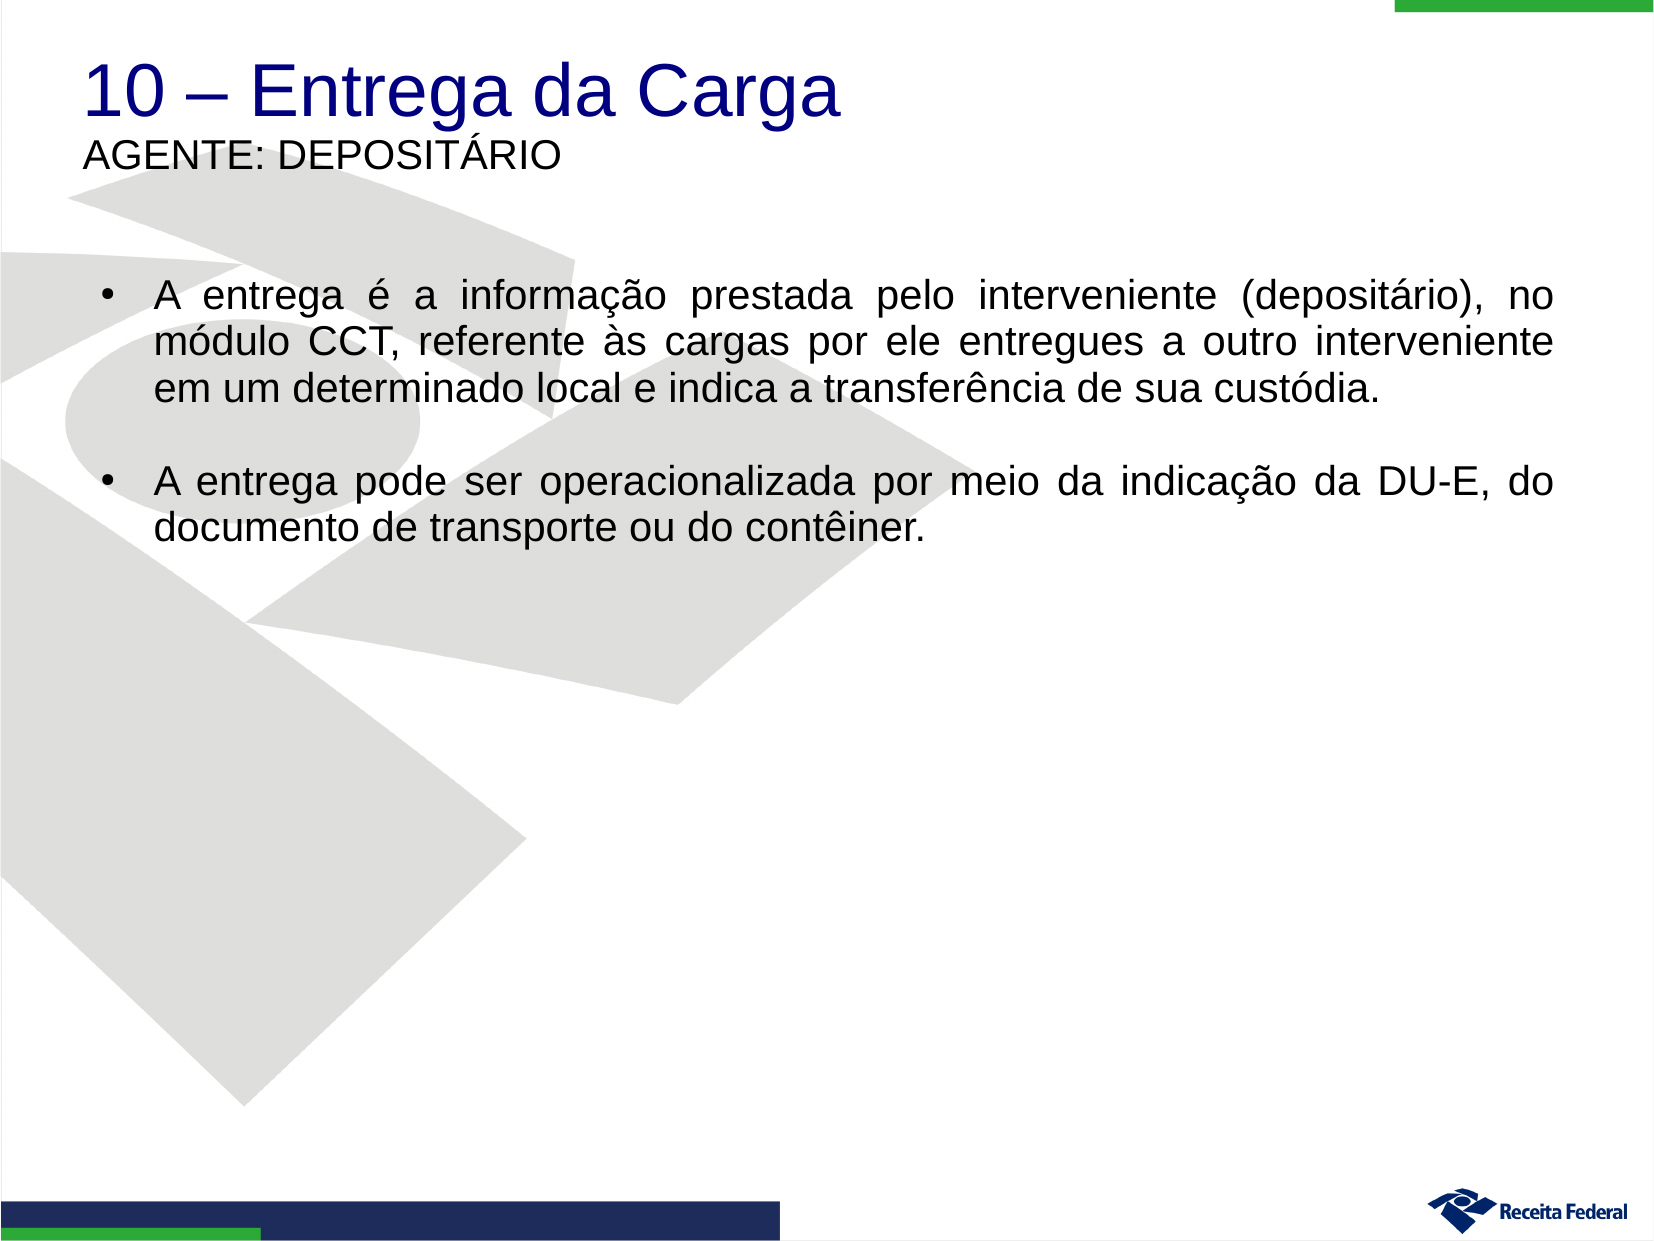

10 – Entrega da Carga
AGENTE: DEPOSITÁRIO
#
A entrega é a informação prestada pelo interveniente (depositário), no módulo CCT, referente às cargas por ele entregues a outro interveniente em um determinado local e indica a transferência de sua custódia.
A entrega pode ser operacionalizada por meio da indicação da DU-E, do documento de transporte ou do contêiner.